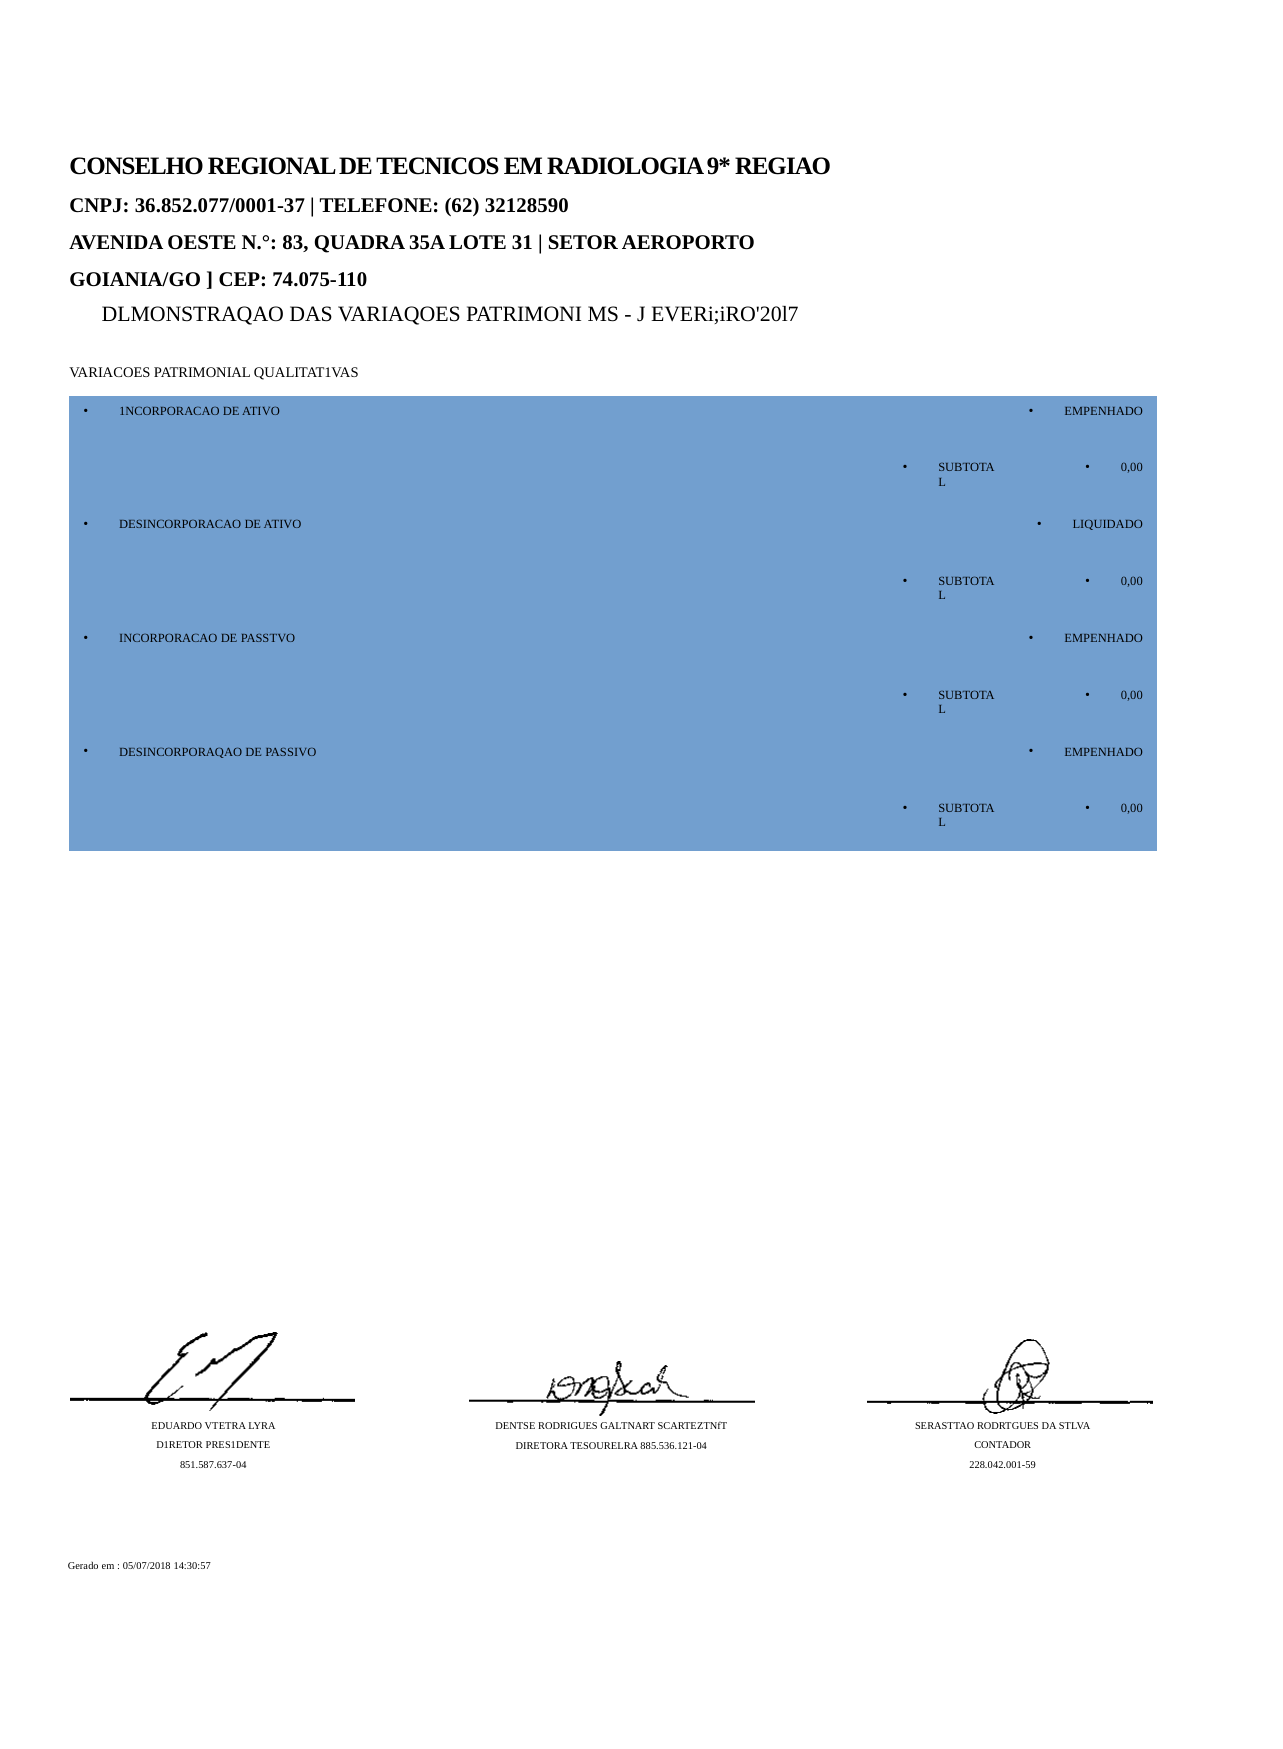

CONSELHO REGIONAL DE TECNICOS EM RADIOLOGIA 9* REGIAO
CNPJ: 36.852.077/0001-37 | TELEFONE: (62) 32128590
AVENIDA OESTE N.°: 83, QUADRA 35A LOTE 31 | SETOR AEROPORTO
GOIANIA/GO ] CEP: 74.075-110
DLMONSTRAQAO DAS VARIAQOES PATRIMONI MS - J EVERi;iRO'20l7
VARIACOES patrimonial qualitAT1VAS
| 1NCORPORACAO DE ATIVO | | EMPENHADO |
| --- | --- | --- |
| | SUBTOTAL | 0,00 |
| DESINCORPORACAO DE ATIVO | | LIQUIDADO |
| | SUBTOTAL | 0,00 |
| INCORPORACAO DE PASSTVO | | EMPENHADO |
| | SUBTOTAL | 0,00 |
| DESINCORPORAQAO DE PASSIVO | | EMPENHADO |
| | SUBTOTAL | 0,00 |
EDUARDO VTETRA LYRA D1RETOR PRES1DENTE 851.587.637-04
SERASTTAO RODRTGUES DA STLVA
CONTADOR
228.042.001-59
DENTSE RODRIGUES GALTNART SCARTEZTNfT DIRETORA TESOURELRA 885.536.121-04
Gerado em : 05/07/2018 14:30:57